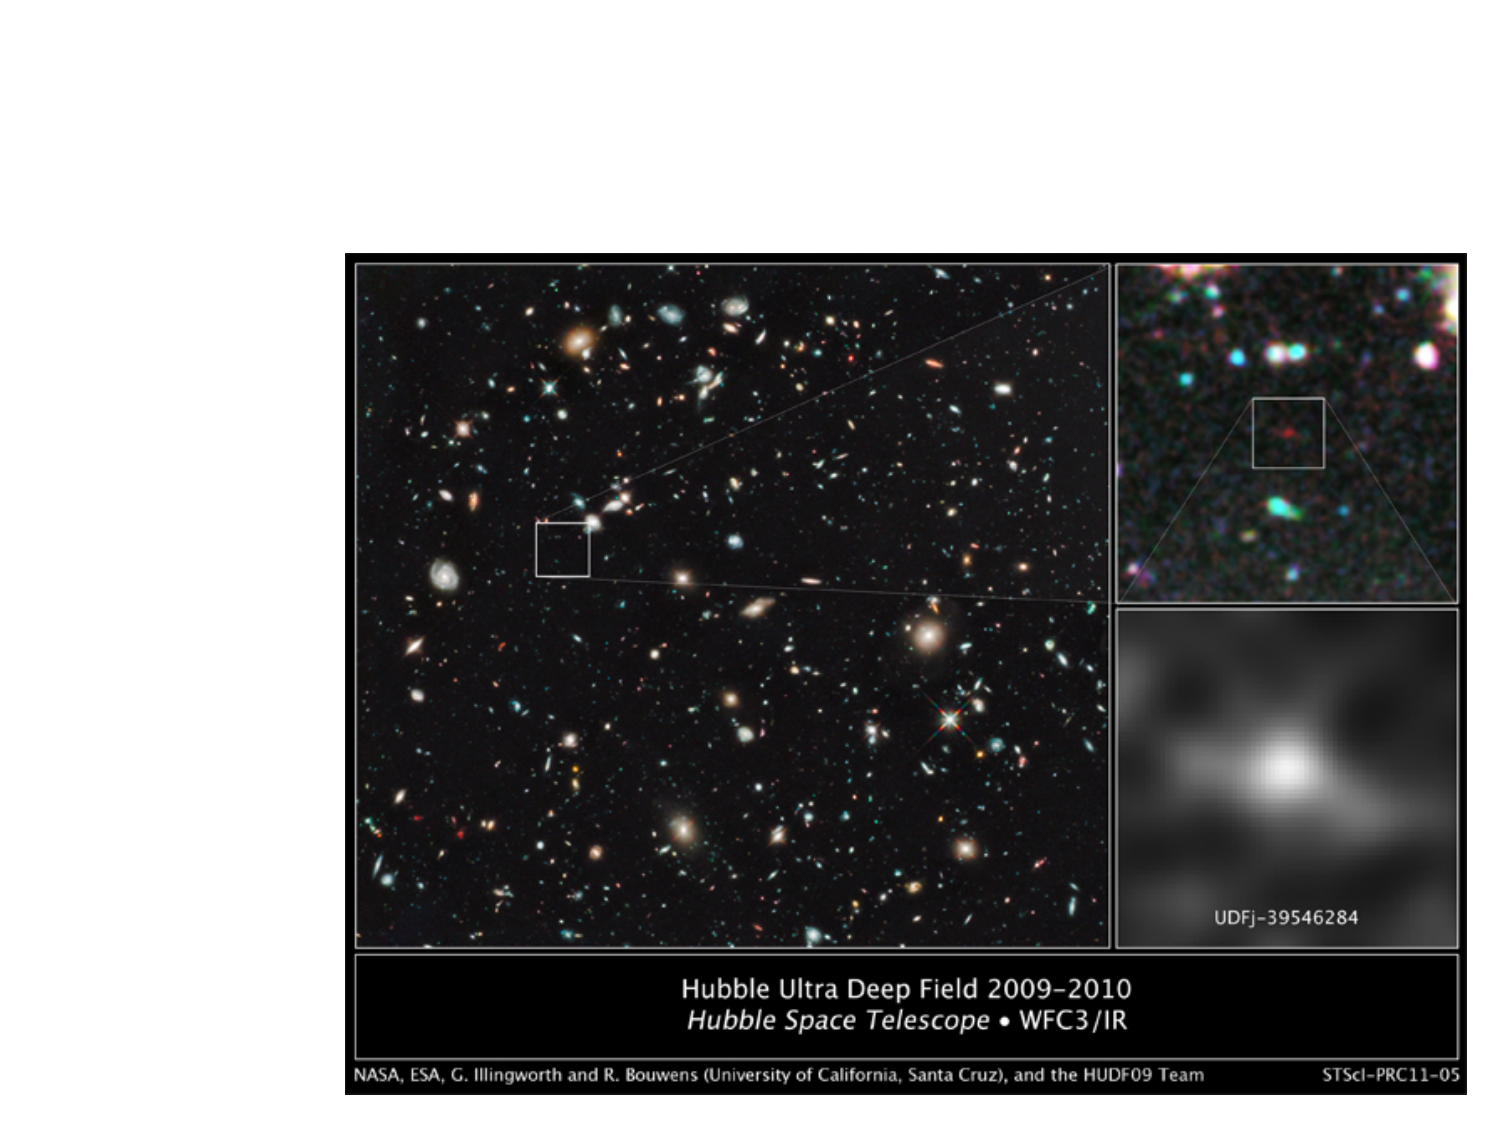

# One of the most distant galaxies so far detected: A redshift of 8.6 and a distance of about 13 billion light years